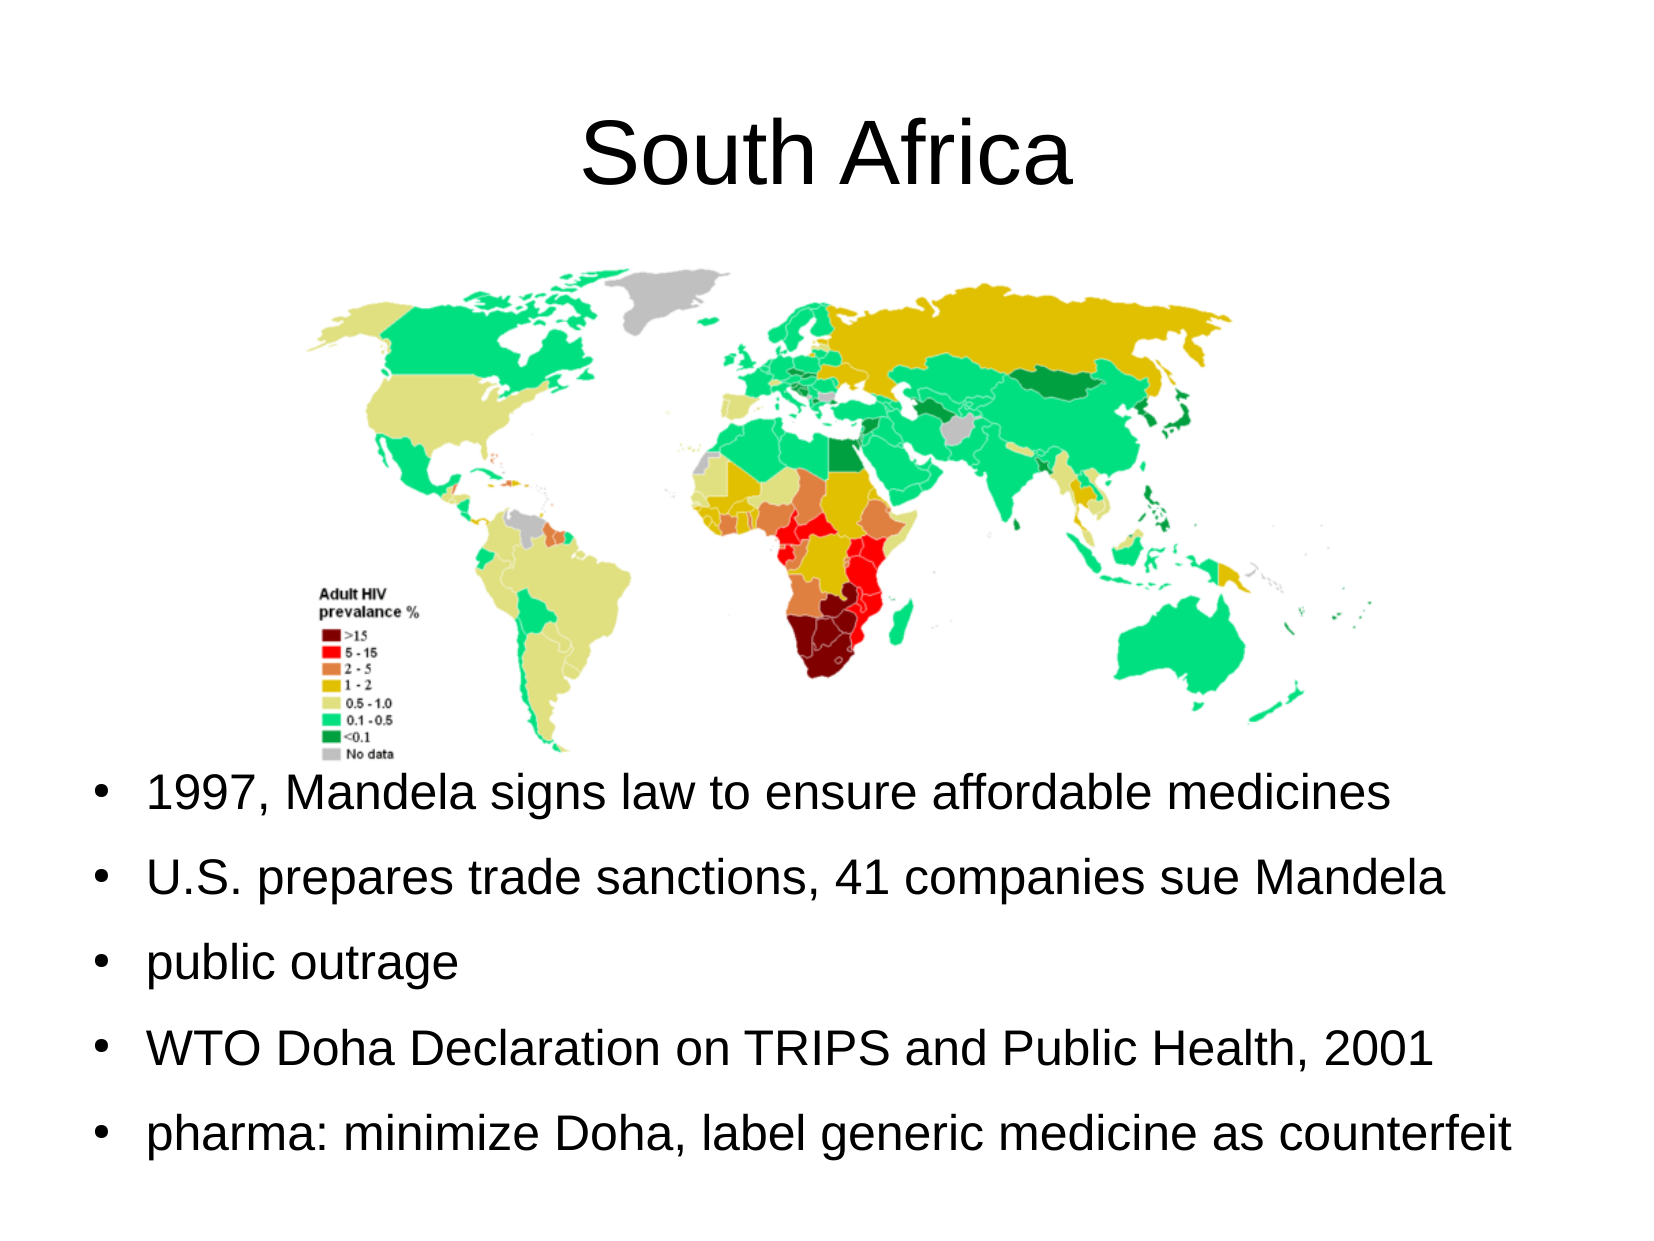

# South Africa
1997, Mandela signs law to ensure affordable medicines
U.S. prepares trade sanctions, 41 companies sue Mandela
public outrage
WTO Doha Declaration on TRIPS and Public Health, 2001
pharma: minimize Doha, label generic medicine as counterfeit